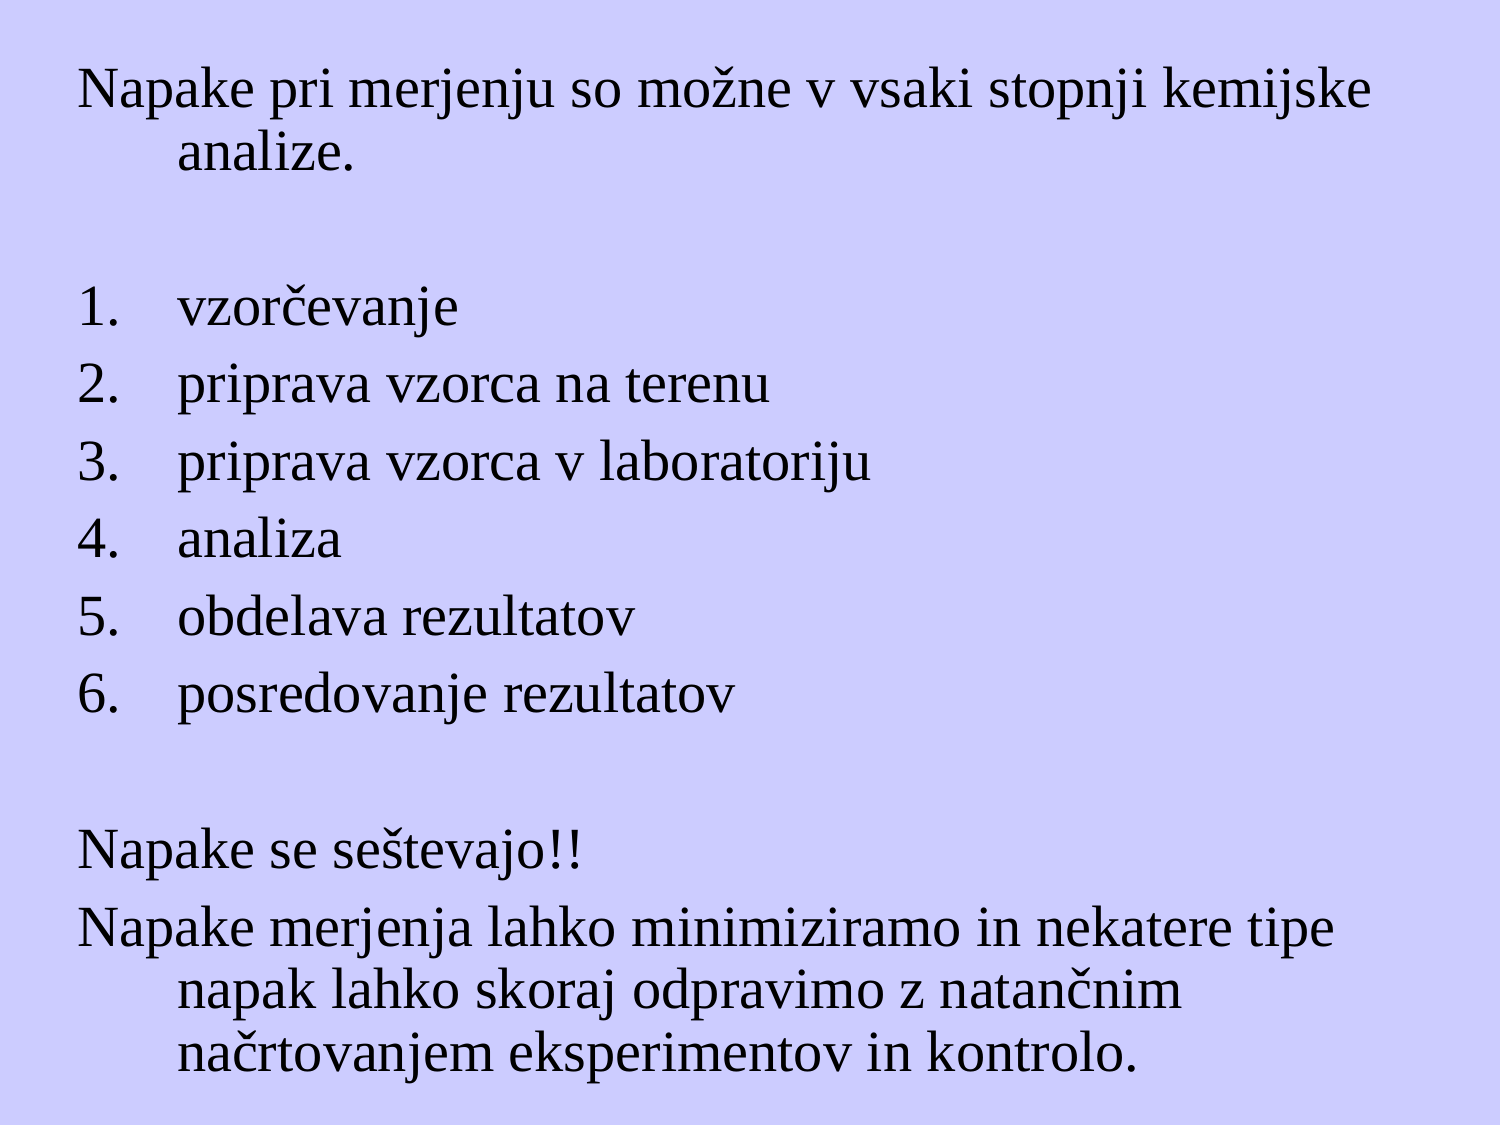

# Napake pri merjenju so možne v vsaki stopnji kemijske analize.
vzorčevanje
priprava vzorca na terenu
priprava vzorca v laboratoriju
analiza
obdelava rezultatov
posredovanje rezultatov
Napake se seštevajo!!
Napake merjenja lahko minimiziramo in nekatere tipe napak lahko skoraj odpravimo z natančnim načrtovanjem eksperimentov in kontrolo.